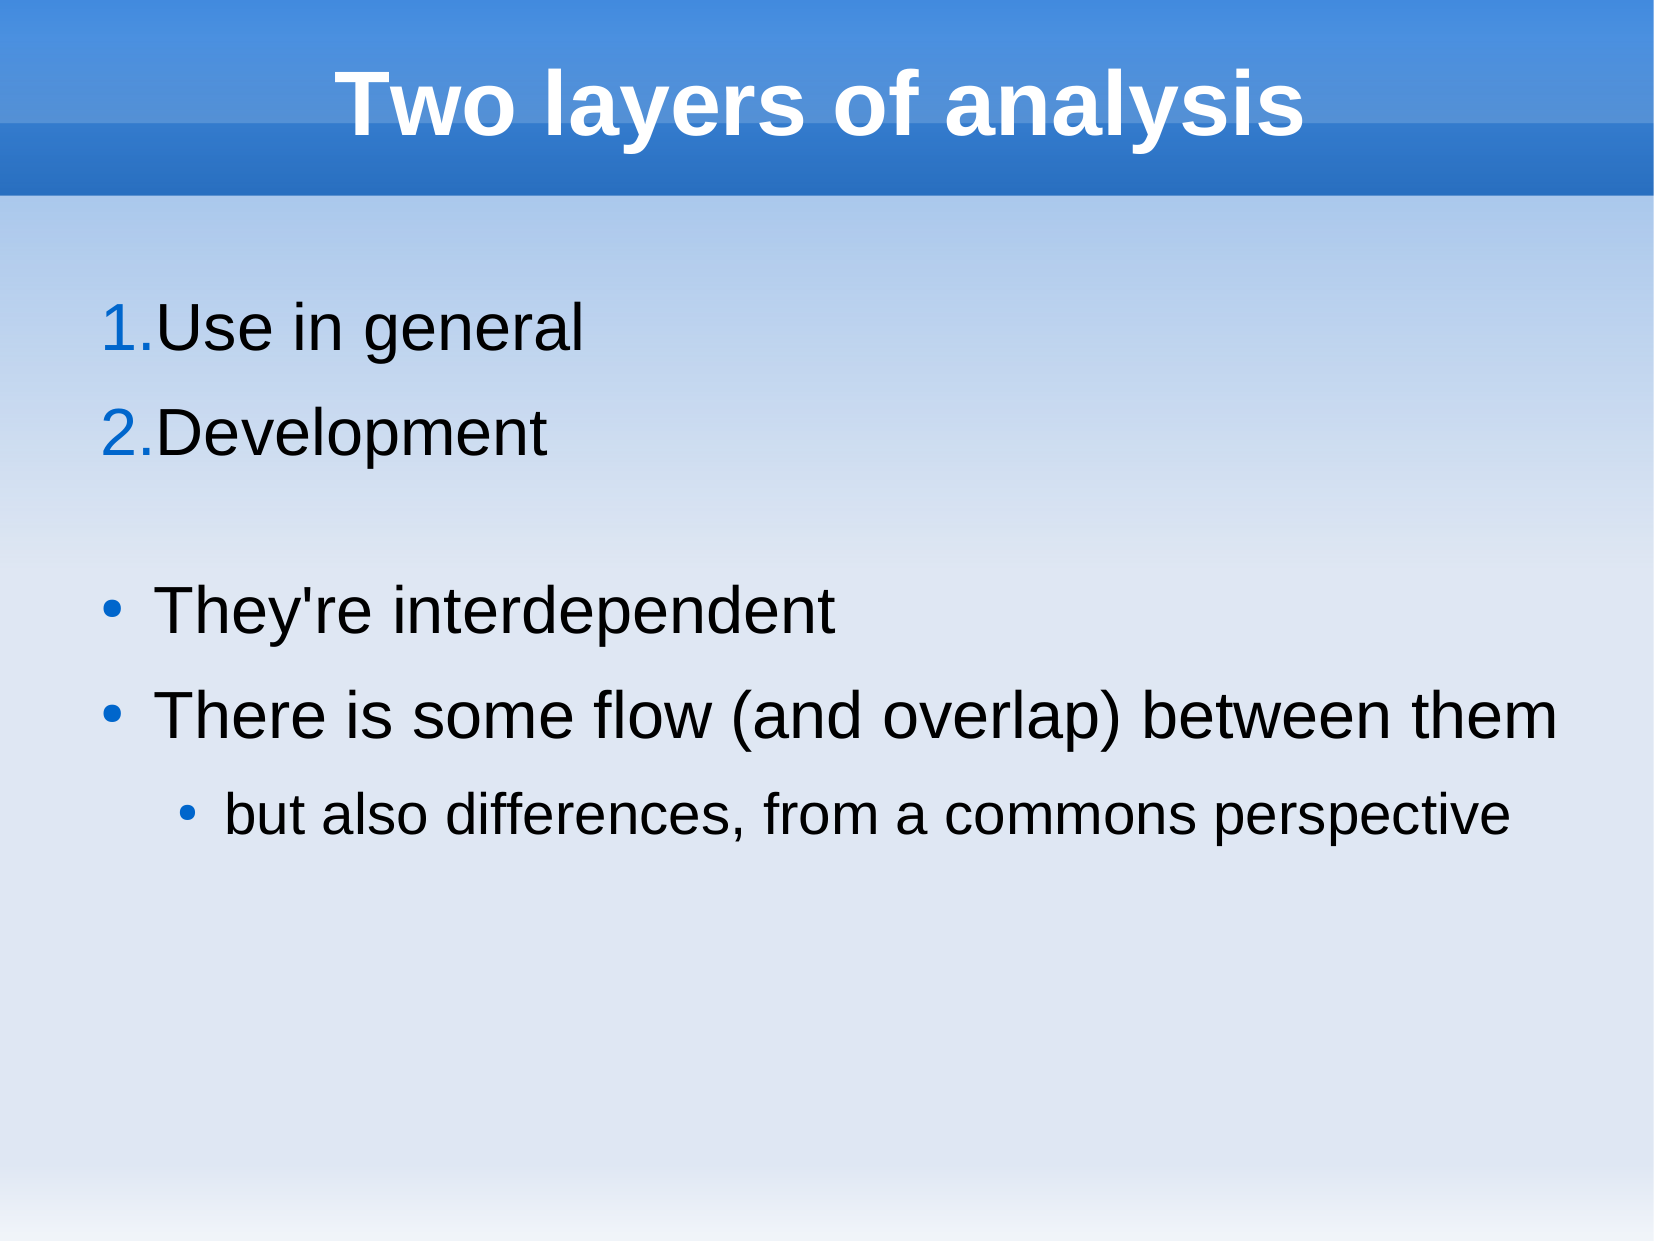

# Two layers of analysis
Use in general
Development
They're interdependent
There is some flow (and overlap) between them
but also differences, from a commons perspective